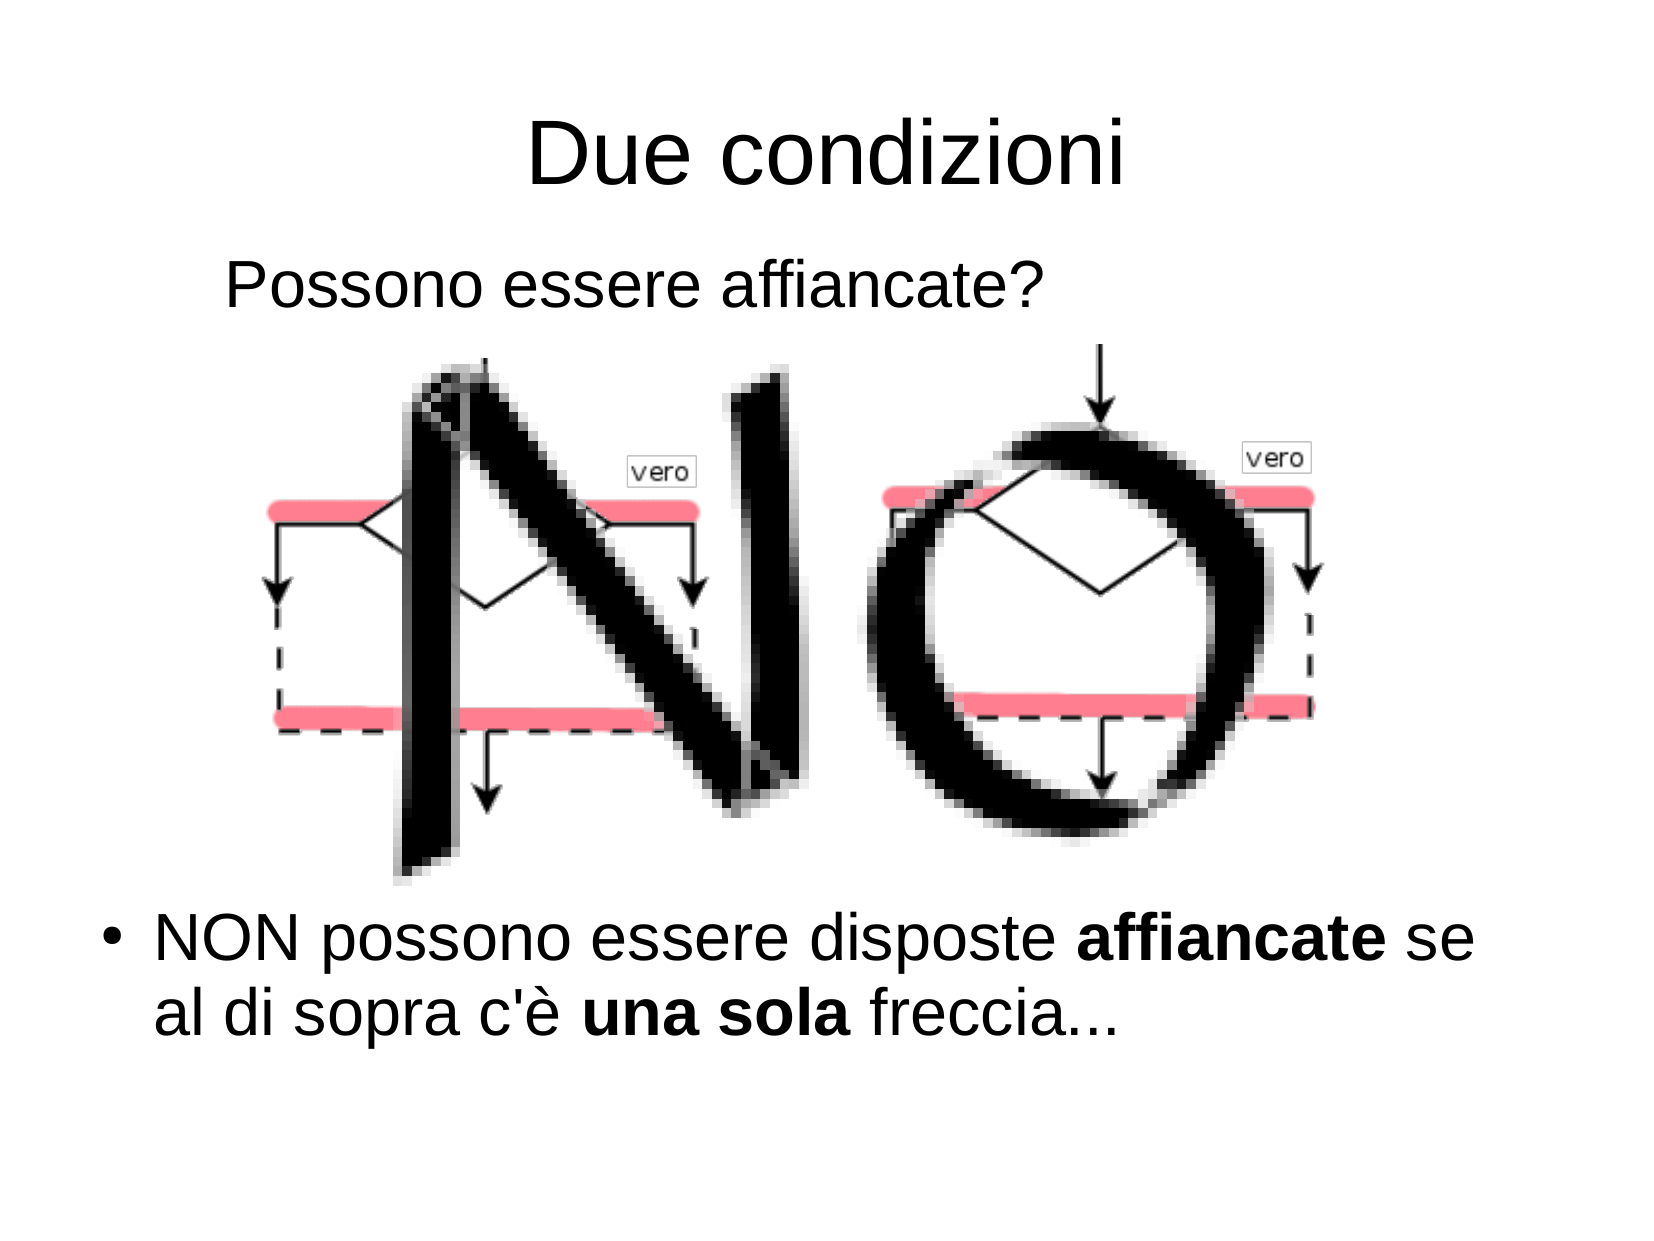

# Due condizioni
Possono essere affiancate?
NON possono essere disposte affiancate se al di sopra c'è una sola freccia...